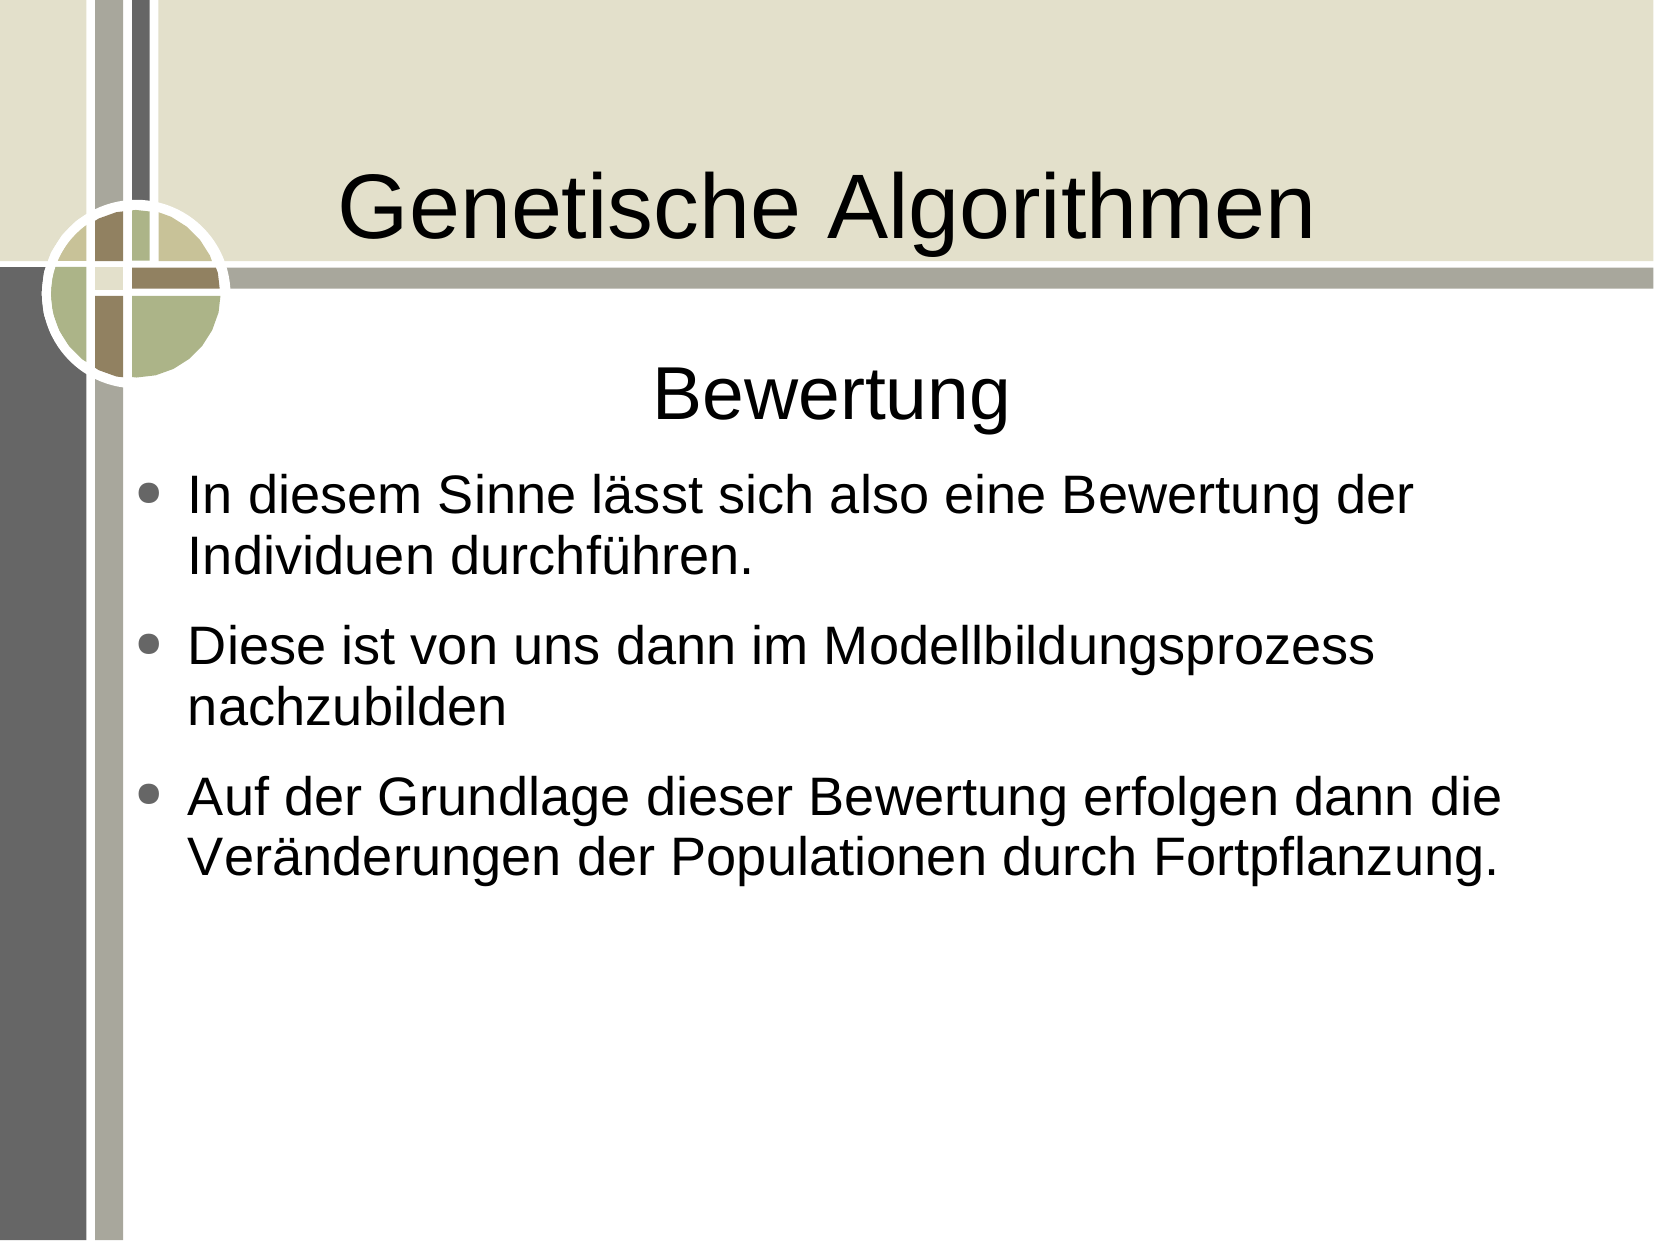

# Genetische Algorithmen
Bewertung
In diesem Sinne lässt sich also eine Bewertung der Individuen durchführen.
Diese ist von uns dann im Modellbildungsprozess nachzubilden
Auf der Grundlage dieser Bewertung erfolgen dann die Veränderungen der Populationen durch Fortpflanzung.